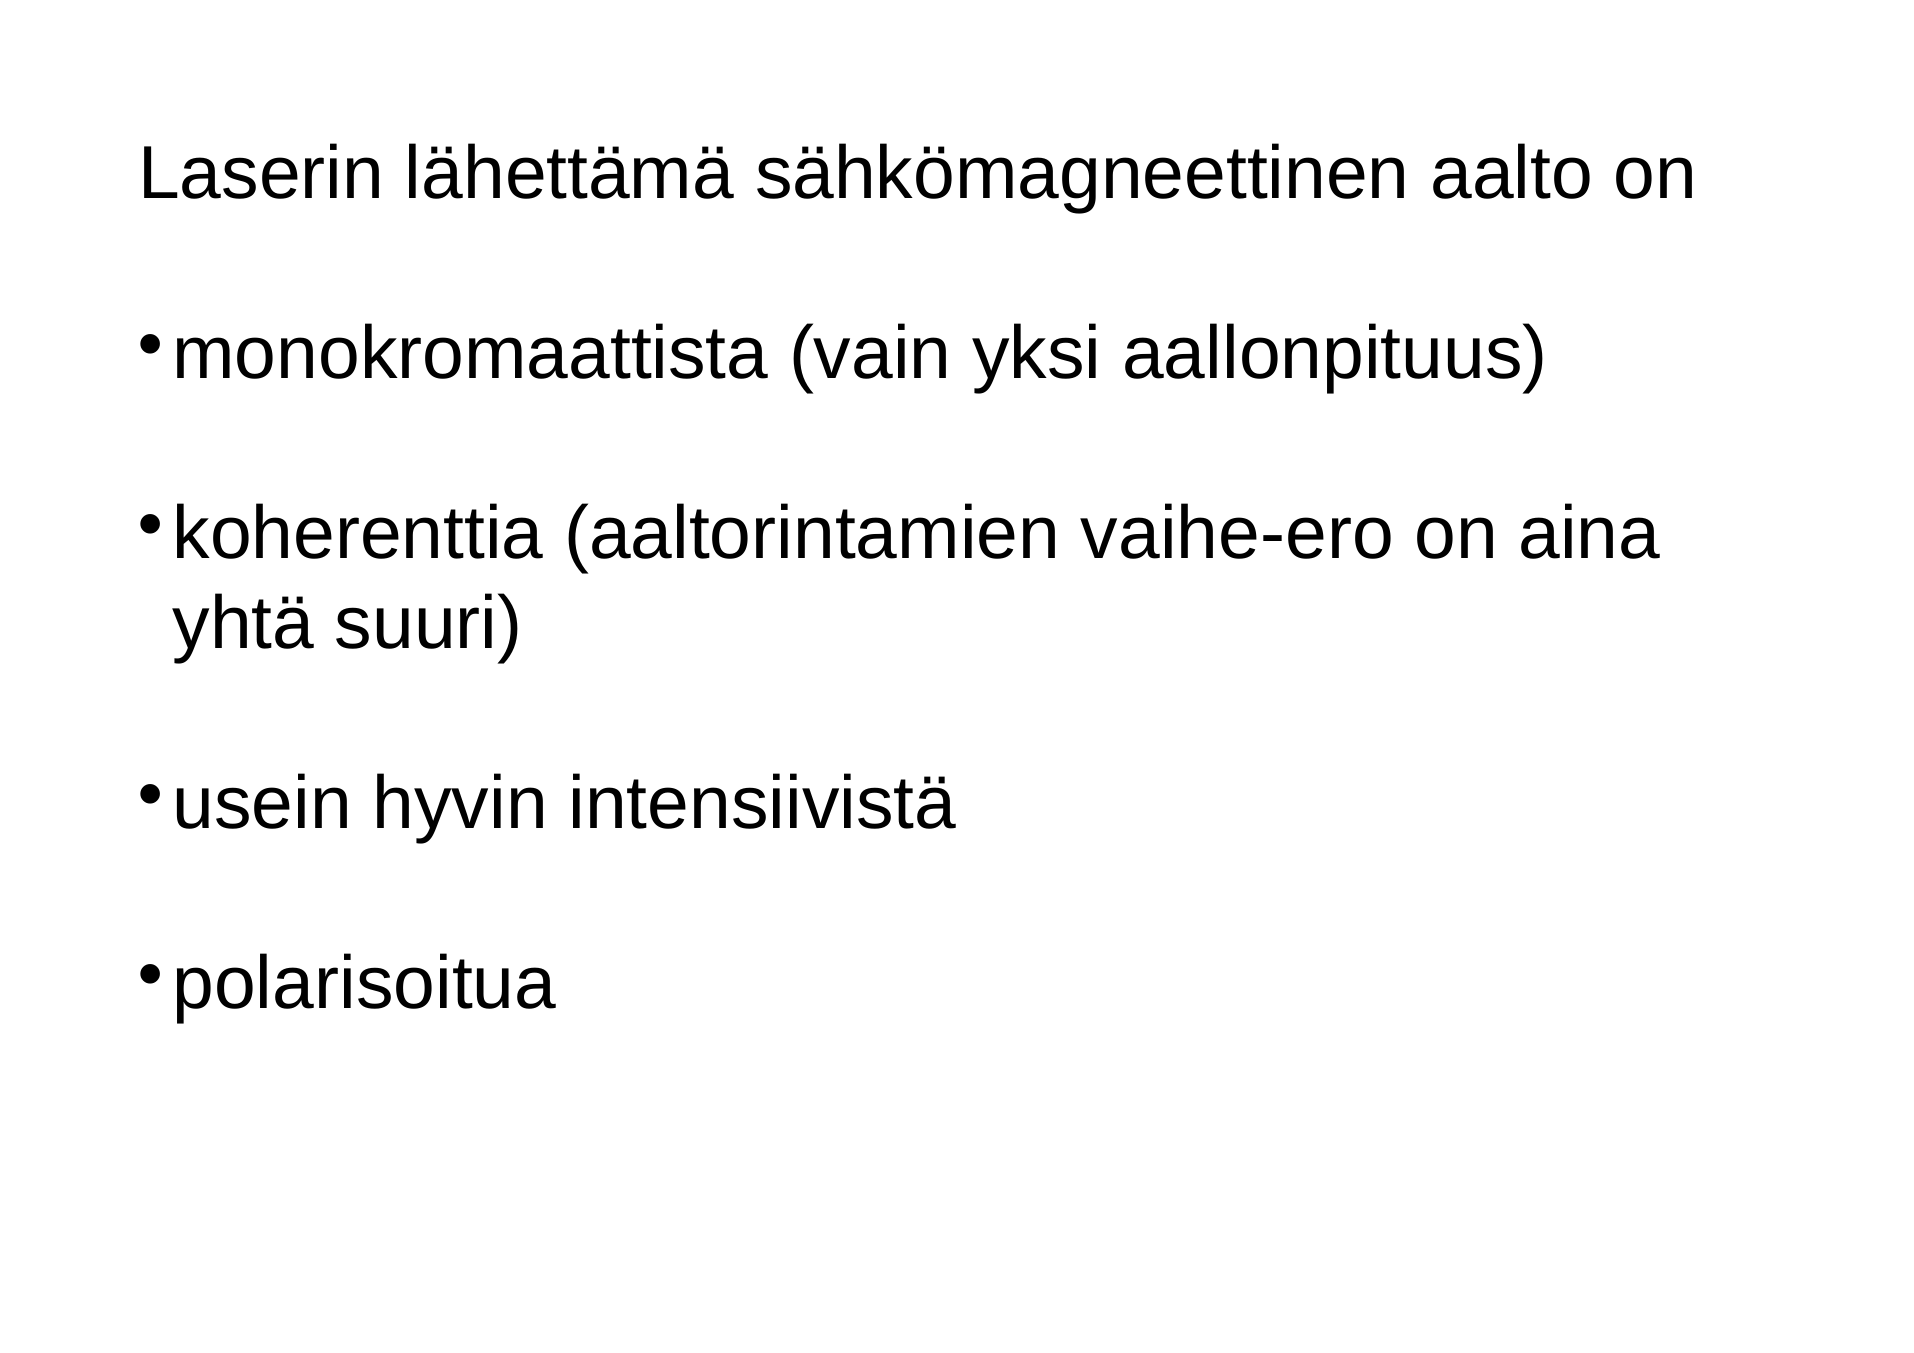

Laserin lähettämä sähkömagneettinen aalto on
monokromaattista (vain yksi aallonpituus)
koherenttia (aaltorintamien vaihe-ero on aina yhtä suuri)
usein hyvin intensiivistä
polarisoitua